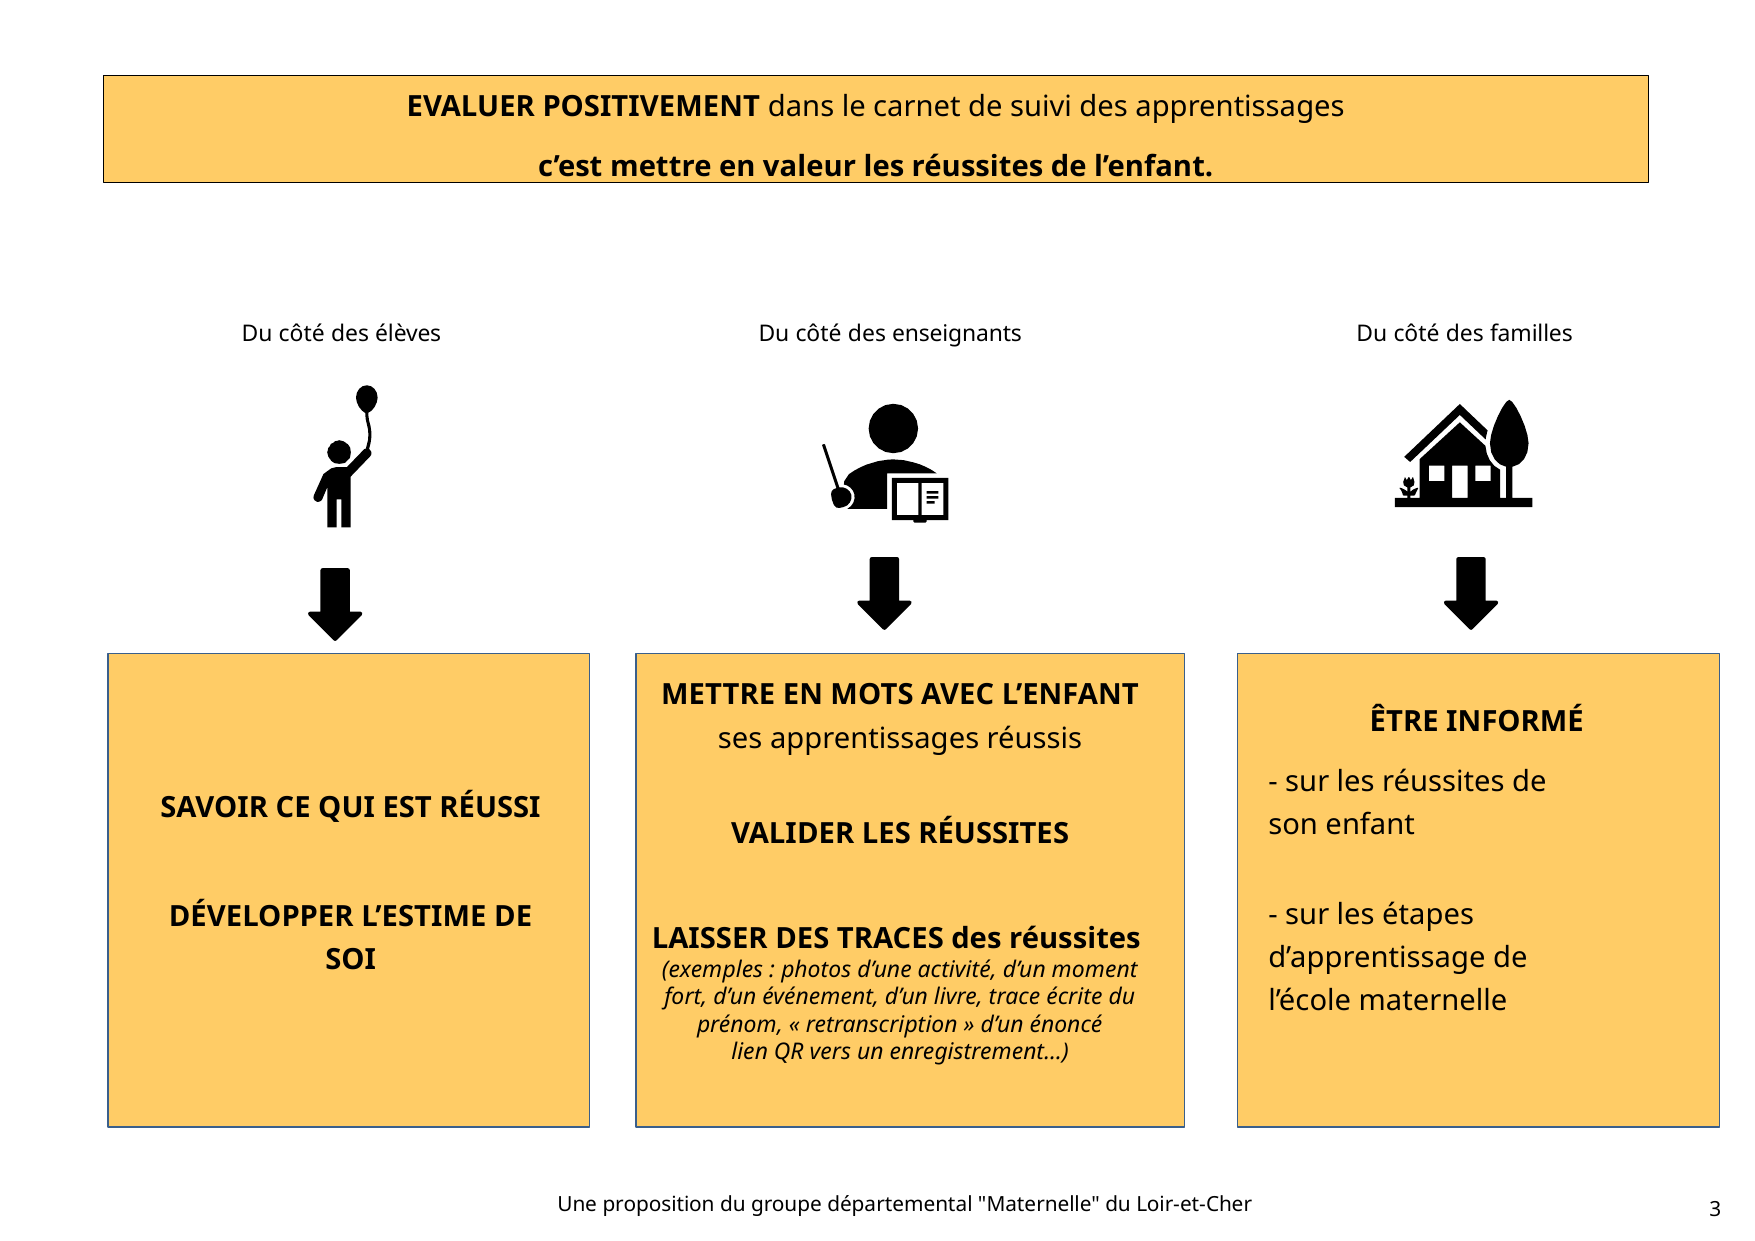

EVALUER POSITIVEMENT dans le carnet de suivi des apprentissages
c’est mettre en valeur les réussites de l’enfant.
Du côté des enseignants
Du côté des élèves
Du côté des familles
METTRE EN MOTS AVEC L’ENFANT ses apprentissages réussis
VALIDER LES RÉUSSITES
LAISSER DES TRACES des réussites
(exemples : photos d’une activité, d’un moment fort, d’un événement, d’un livre, trace écrite du prénom, « retranscription » d’un énoncé
lien QR vers un enregistrement…)
ÊTRE INFORMÉ
- sur les réussites de son enfant
- sur les étapes d’apprentissage de l’école maternelle
SAVOIR CE QUI EST RÉUSSI
DÉVELOPPER L’ESTIME DE
SOI
Une proposition du groupe départemental "Maternelle" du Loir-et-Cher
3